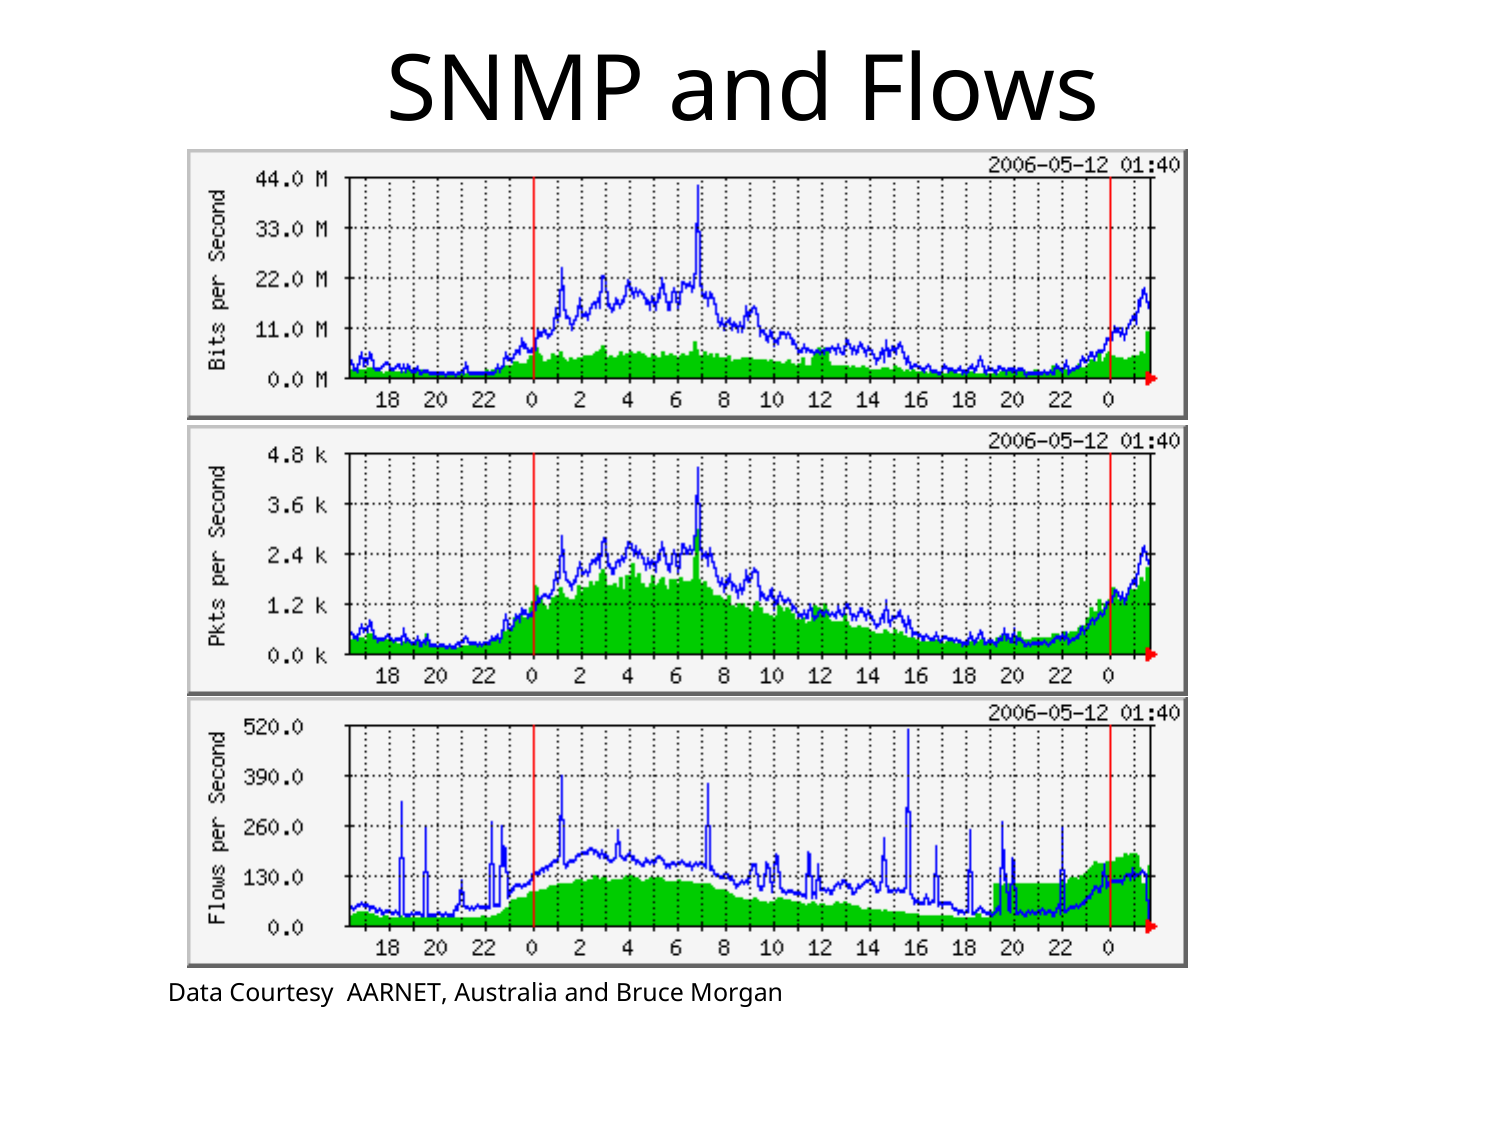

# SNMP and Flows
Data Courtesy AARNET, Australia and Bruce Morgan